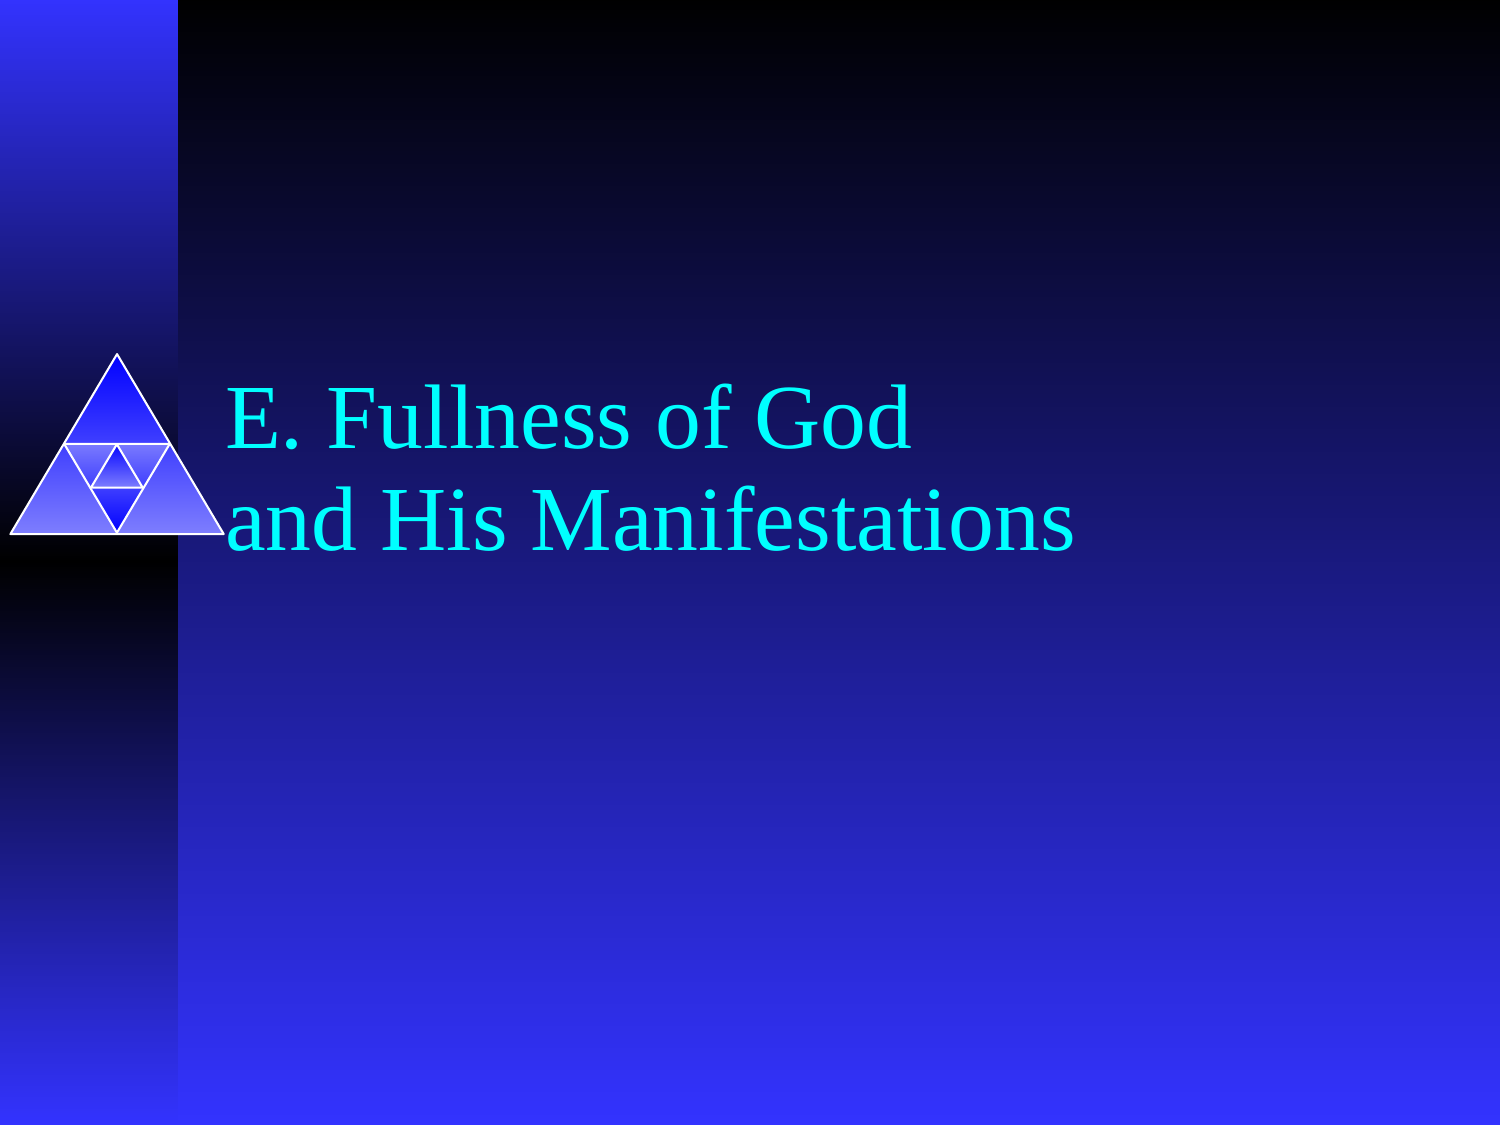

# E. Fullness of God and His Manifestations